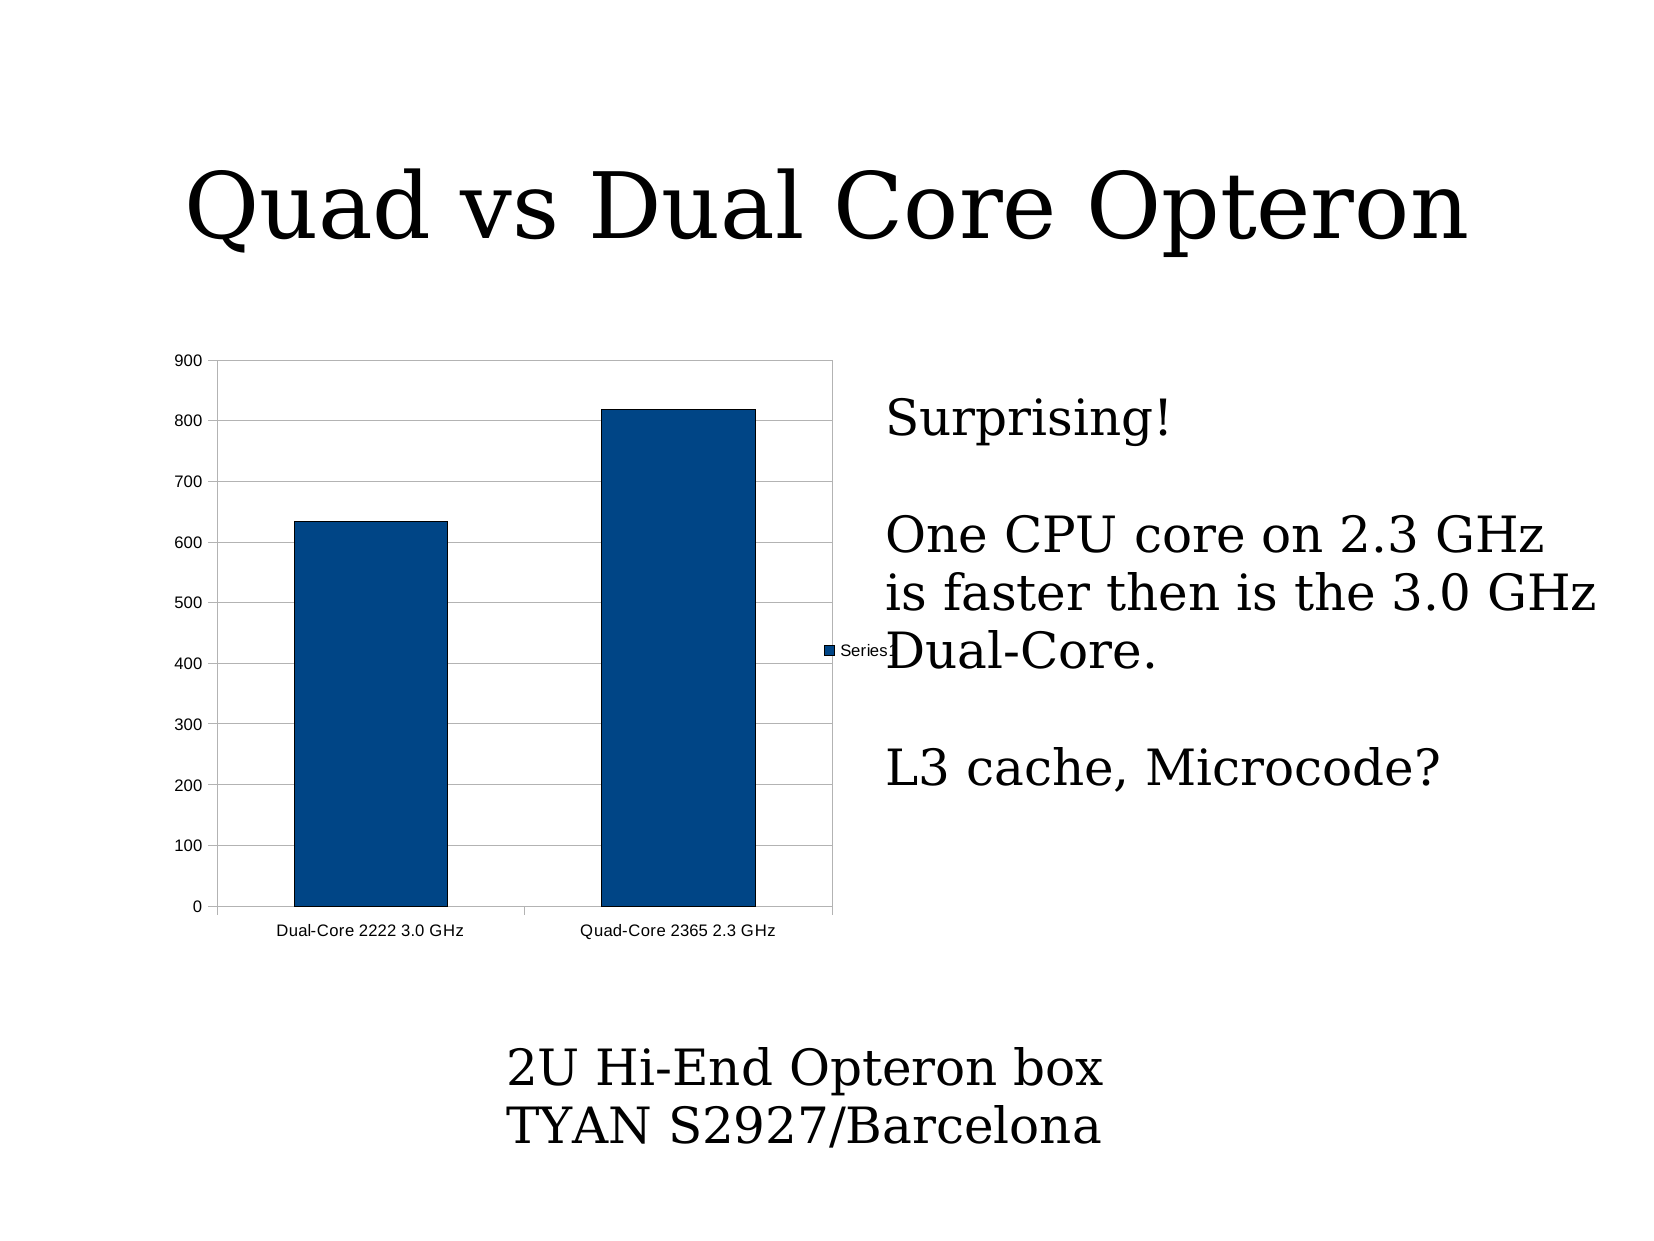

# Quad vs Dual Core Opteron
### Chart
| Category | |
|---|---|
| Dual-Core 2222 3.0 GHz | 633.0 |
| Quad-Core 2365 2.3 GHz | 818.0 |Surprising!
One CPU core on 2.3 GHz
is faster then is the 3.0 GHz
Dual-Core.
L3 cache, Microcode?
2U Hi-End Opteron box
TYAN S2927/Barcelona